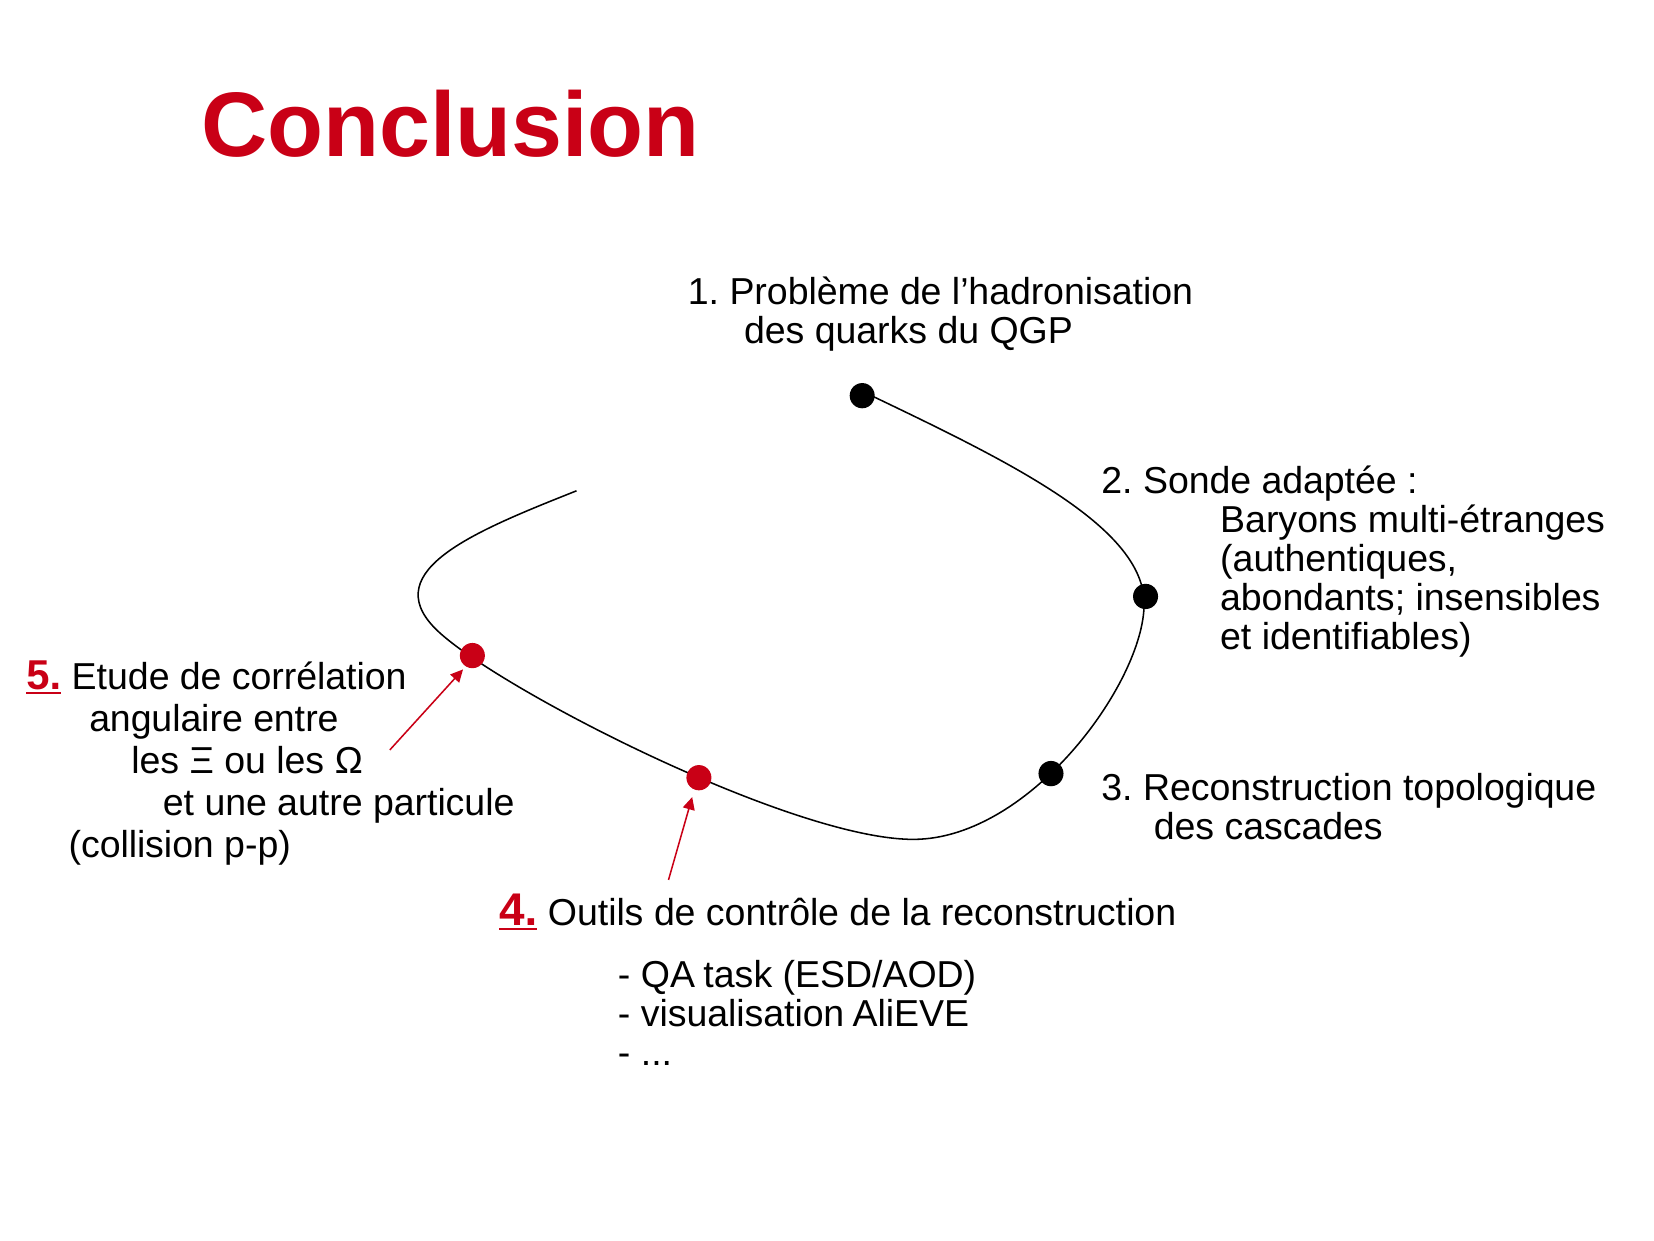

# Conclusion
1. Problème de l’hadronisation
	des quarks du QGP
		Compréhension des mécanismes
 de l’hadronisation du QGP
(fragmentation contre
coalescence)
2. Sonde adaptée :
	Baryons multi-étranges
	(authentiques,
	abondants; insensibles
	et identifiables)
5. Etude de corrélation
 angulaire entre
 les Ξ ou les Ω
 et une autre particule
 (collision p-p)
3. Reconstruction topologique
 des cascades
4. Outils de contrôle de la reconstruction
	- QA task (ESD/AOD)
	- visualisation AliEVE
	- ...